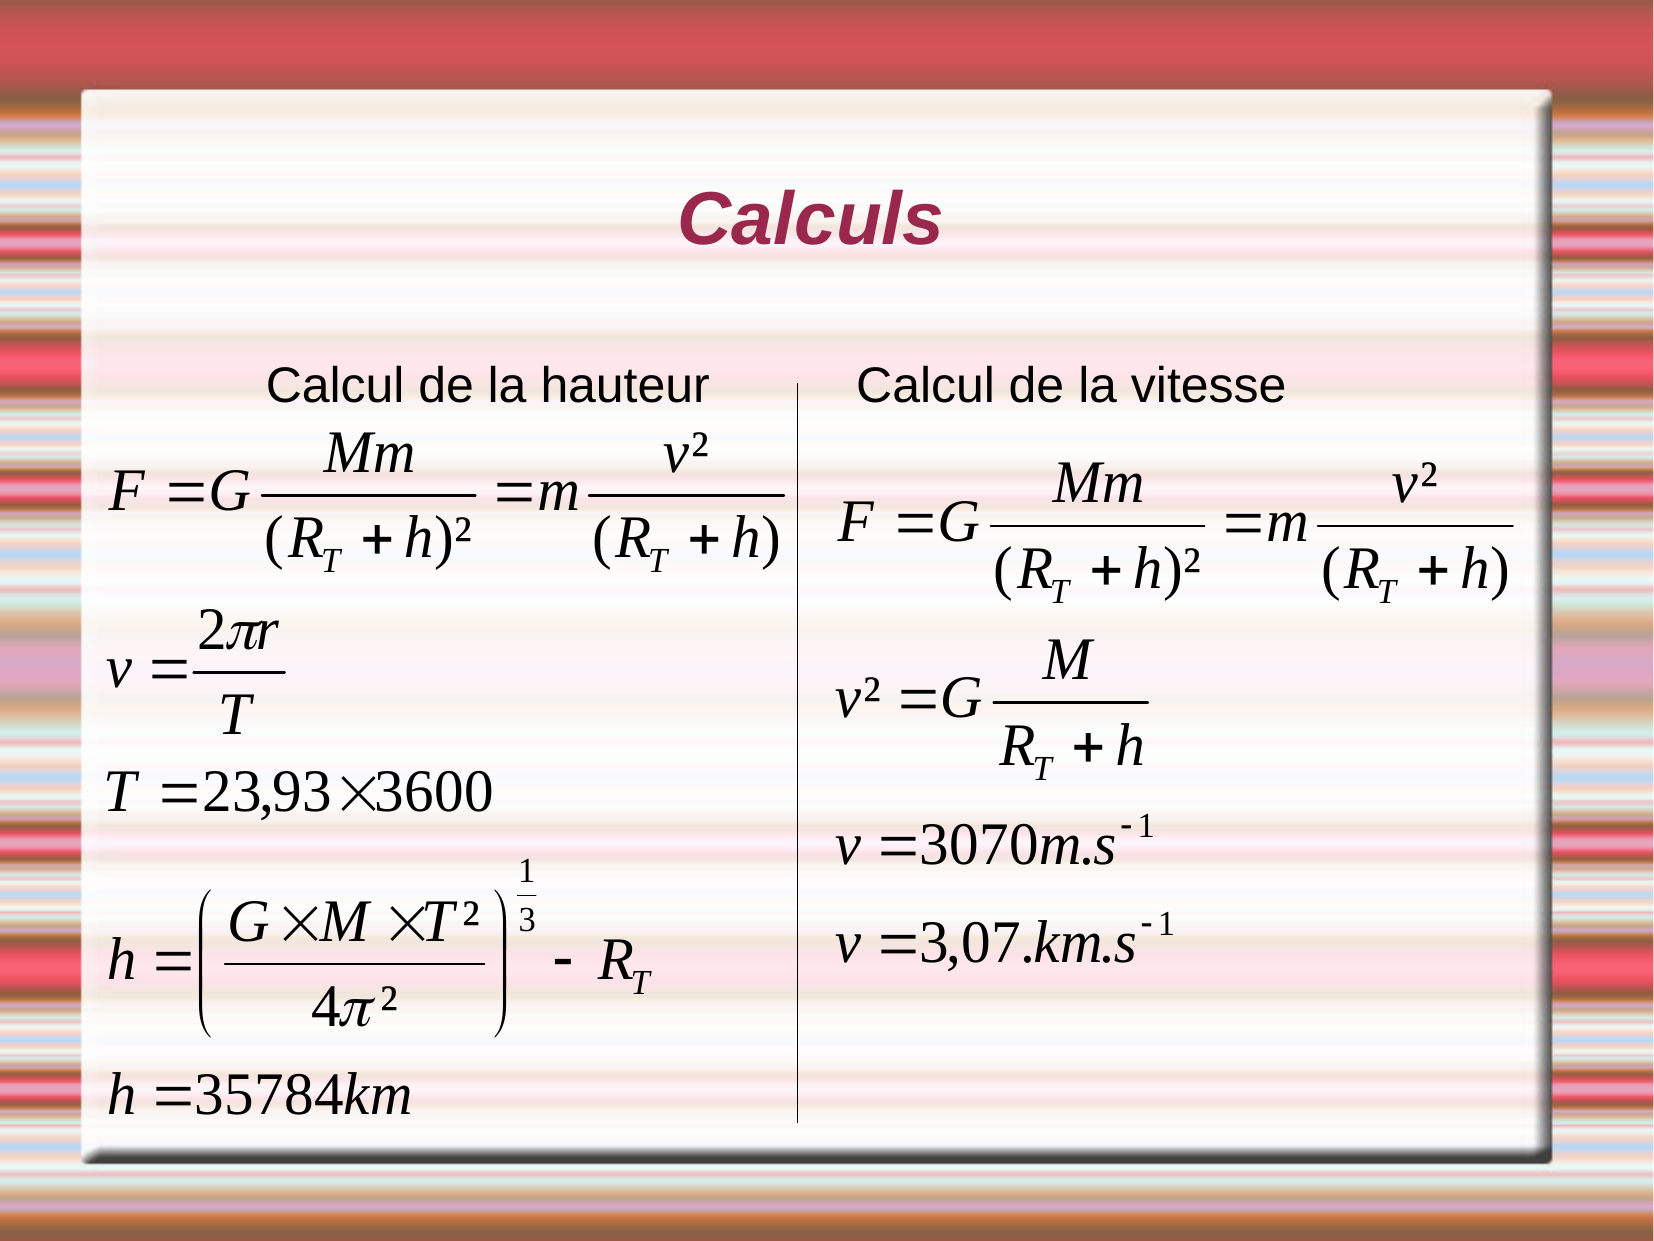

# Calculs
Calcul de la hauteur
Calcul de la vitesse